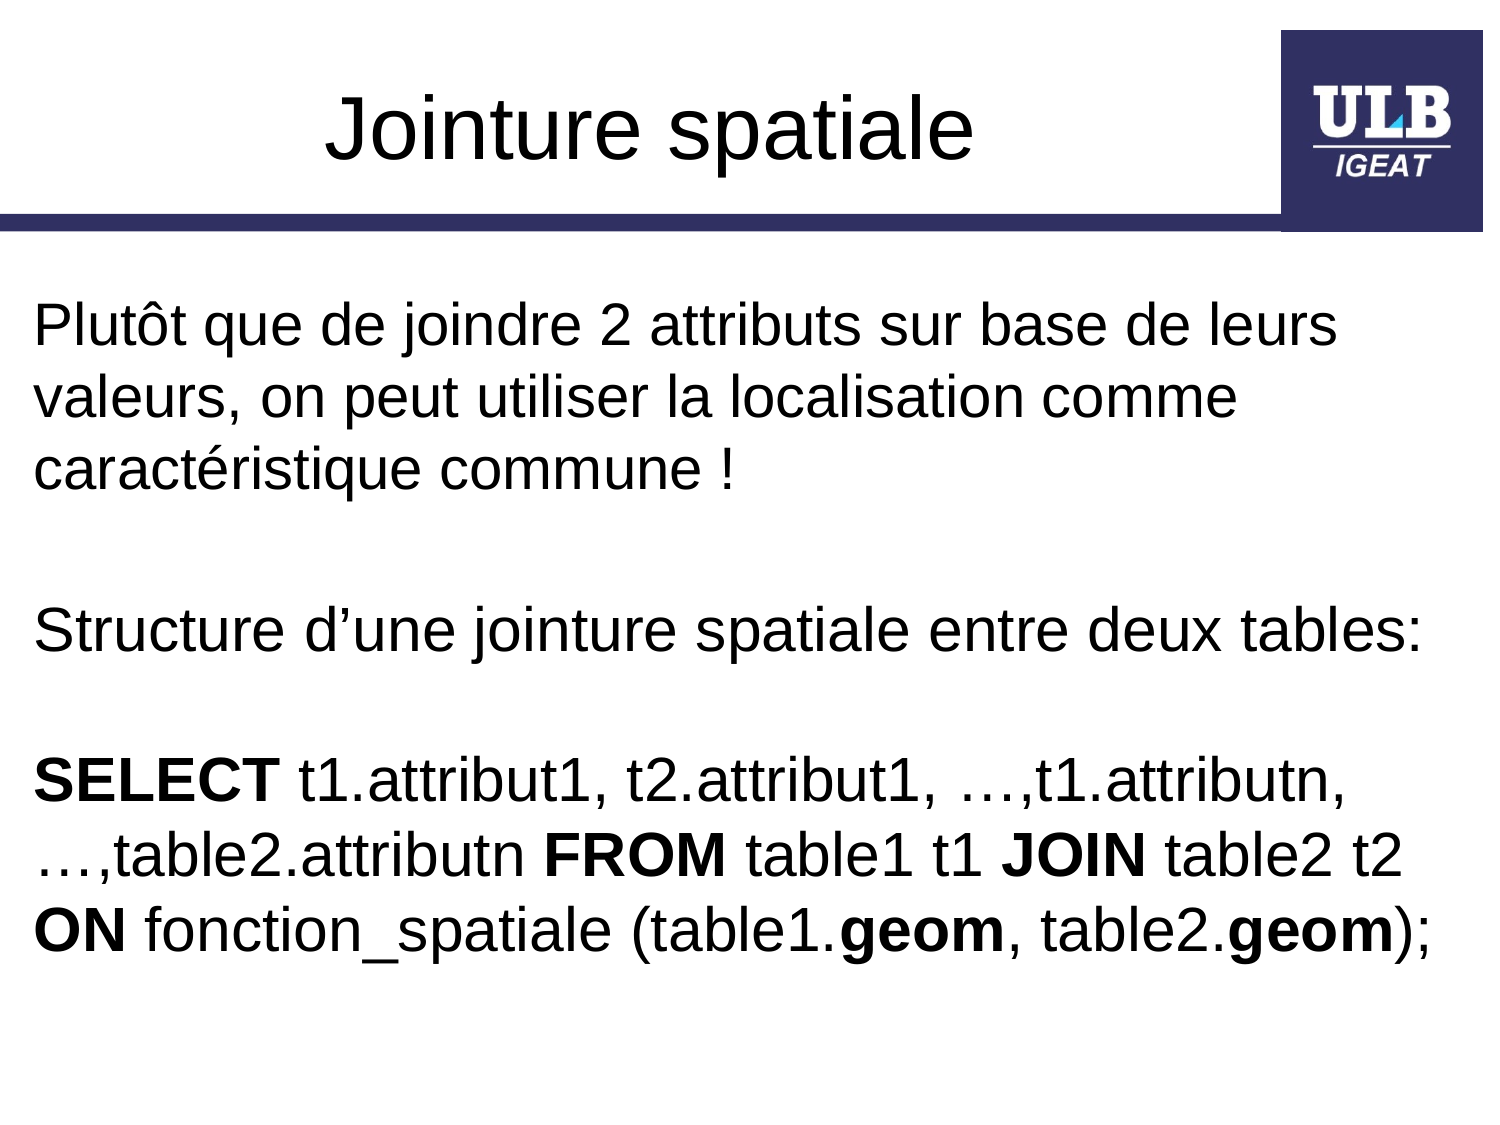

# Jointure spatiale
Plutôt que de joindre 2 attributs sur base de leurs valeurs, on peut utiliser la localisation comme caractéristique commune !
Structure d’une jointure spatiale entre deux tables:
SELECT t1.attribut1, t2.attribut1, …,t1.attributn, …,table2.attributn FROM table1 t1 JOIN table2 t2 ON fonction_spatiale (table1.geom, table2.geom);